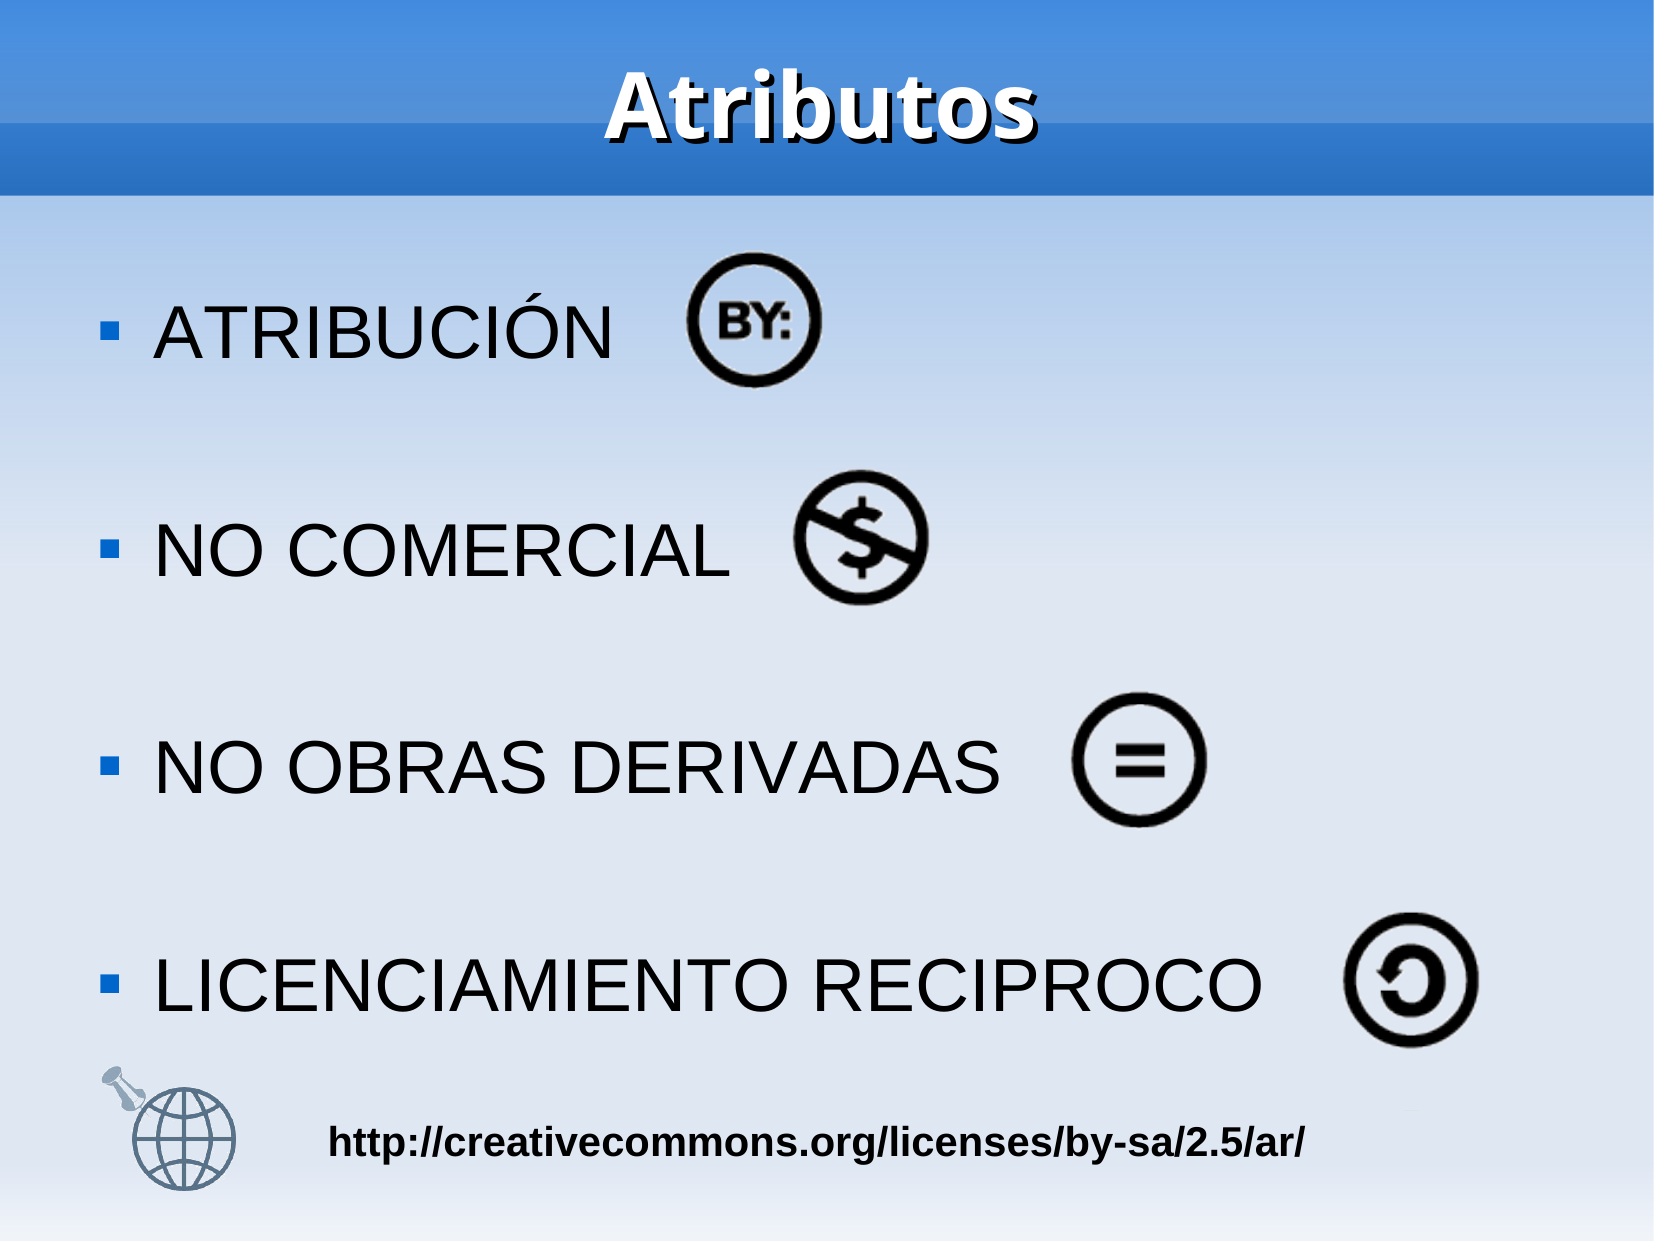

# Atributos
ATRIBUCIÓN
NO COMERCIAL
NO OBRAS DERIVADAS
LICENCIAMIENTO RECIPROCO
http://creativecommons.org/licenses/by-sa/2.5/ar/